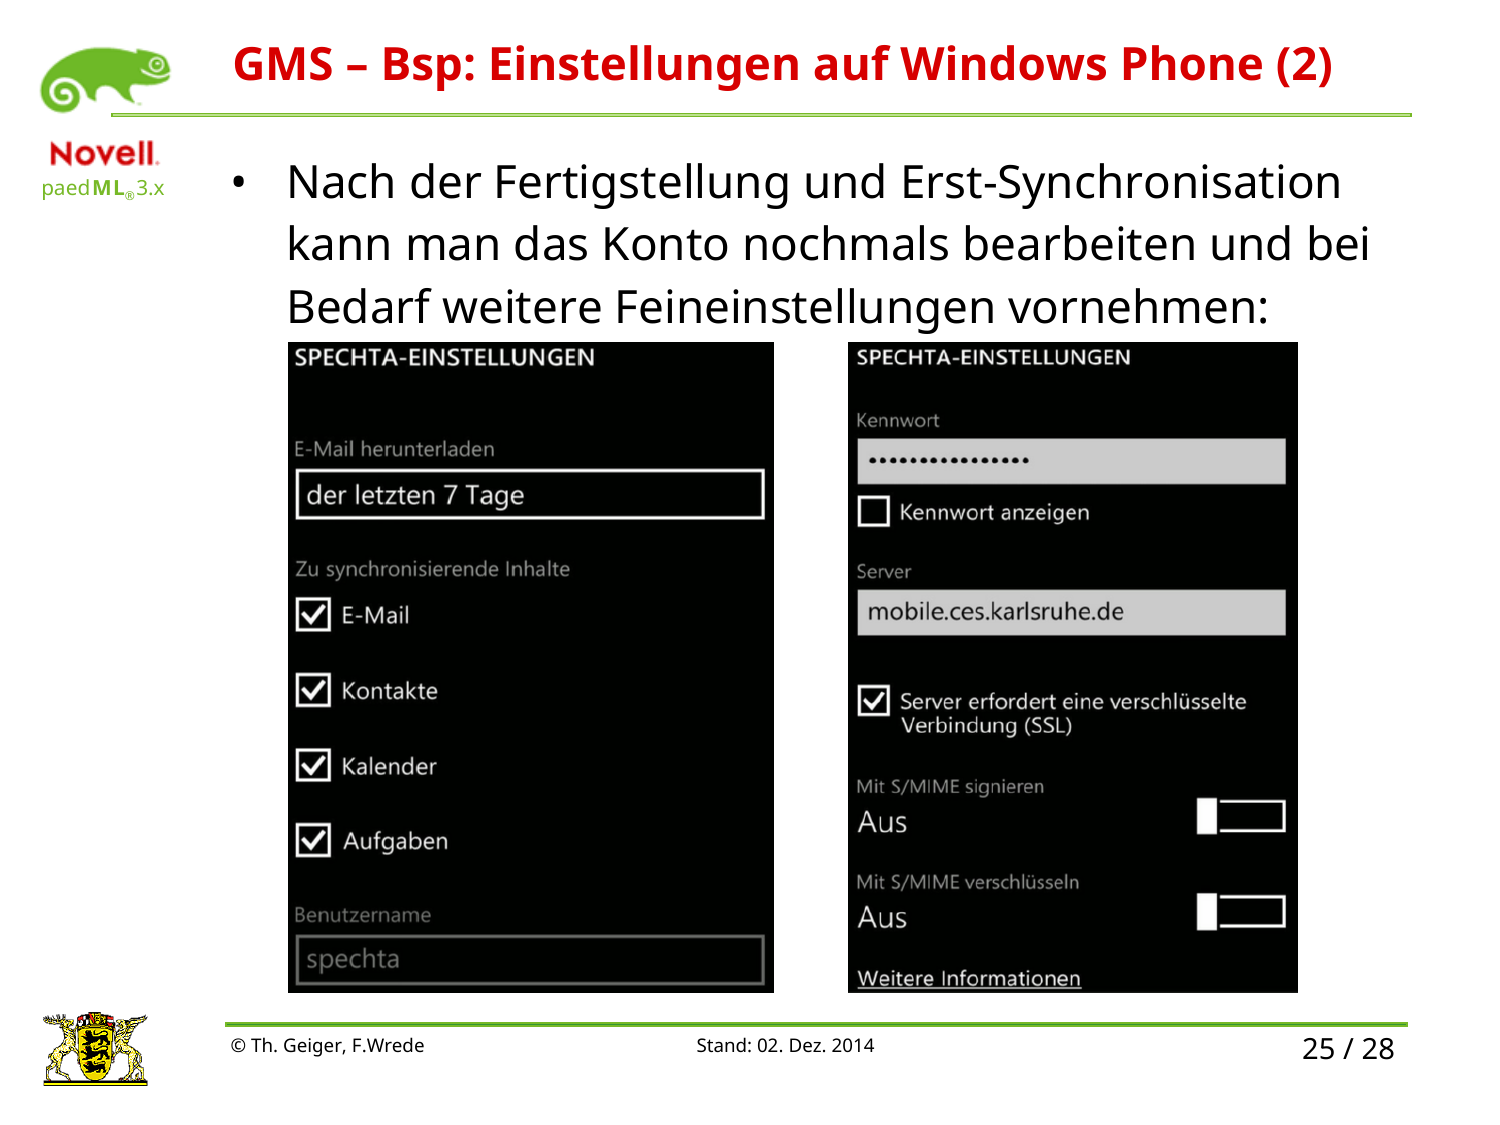

# GMS – Bsp: Einstellungen auf Windows Phone (2)
Nach der Fertigstellung und Erst-Synchronisation kann man das Konto nochmals bearbeiten und bei Bedarf weitere Feineinstellungen vornehmen:
25
© Th. Geiger, F.Wrede
02. Dez. 2014